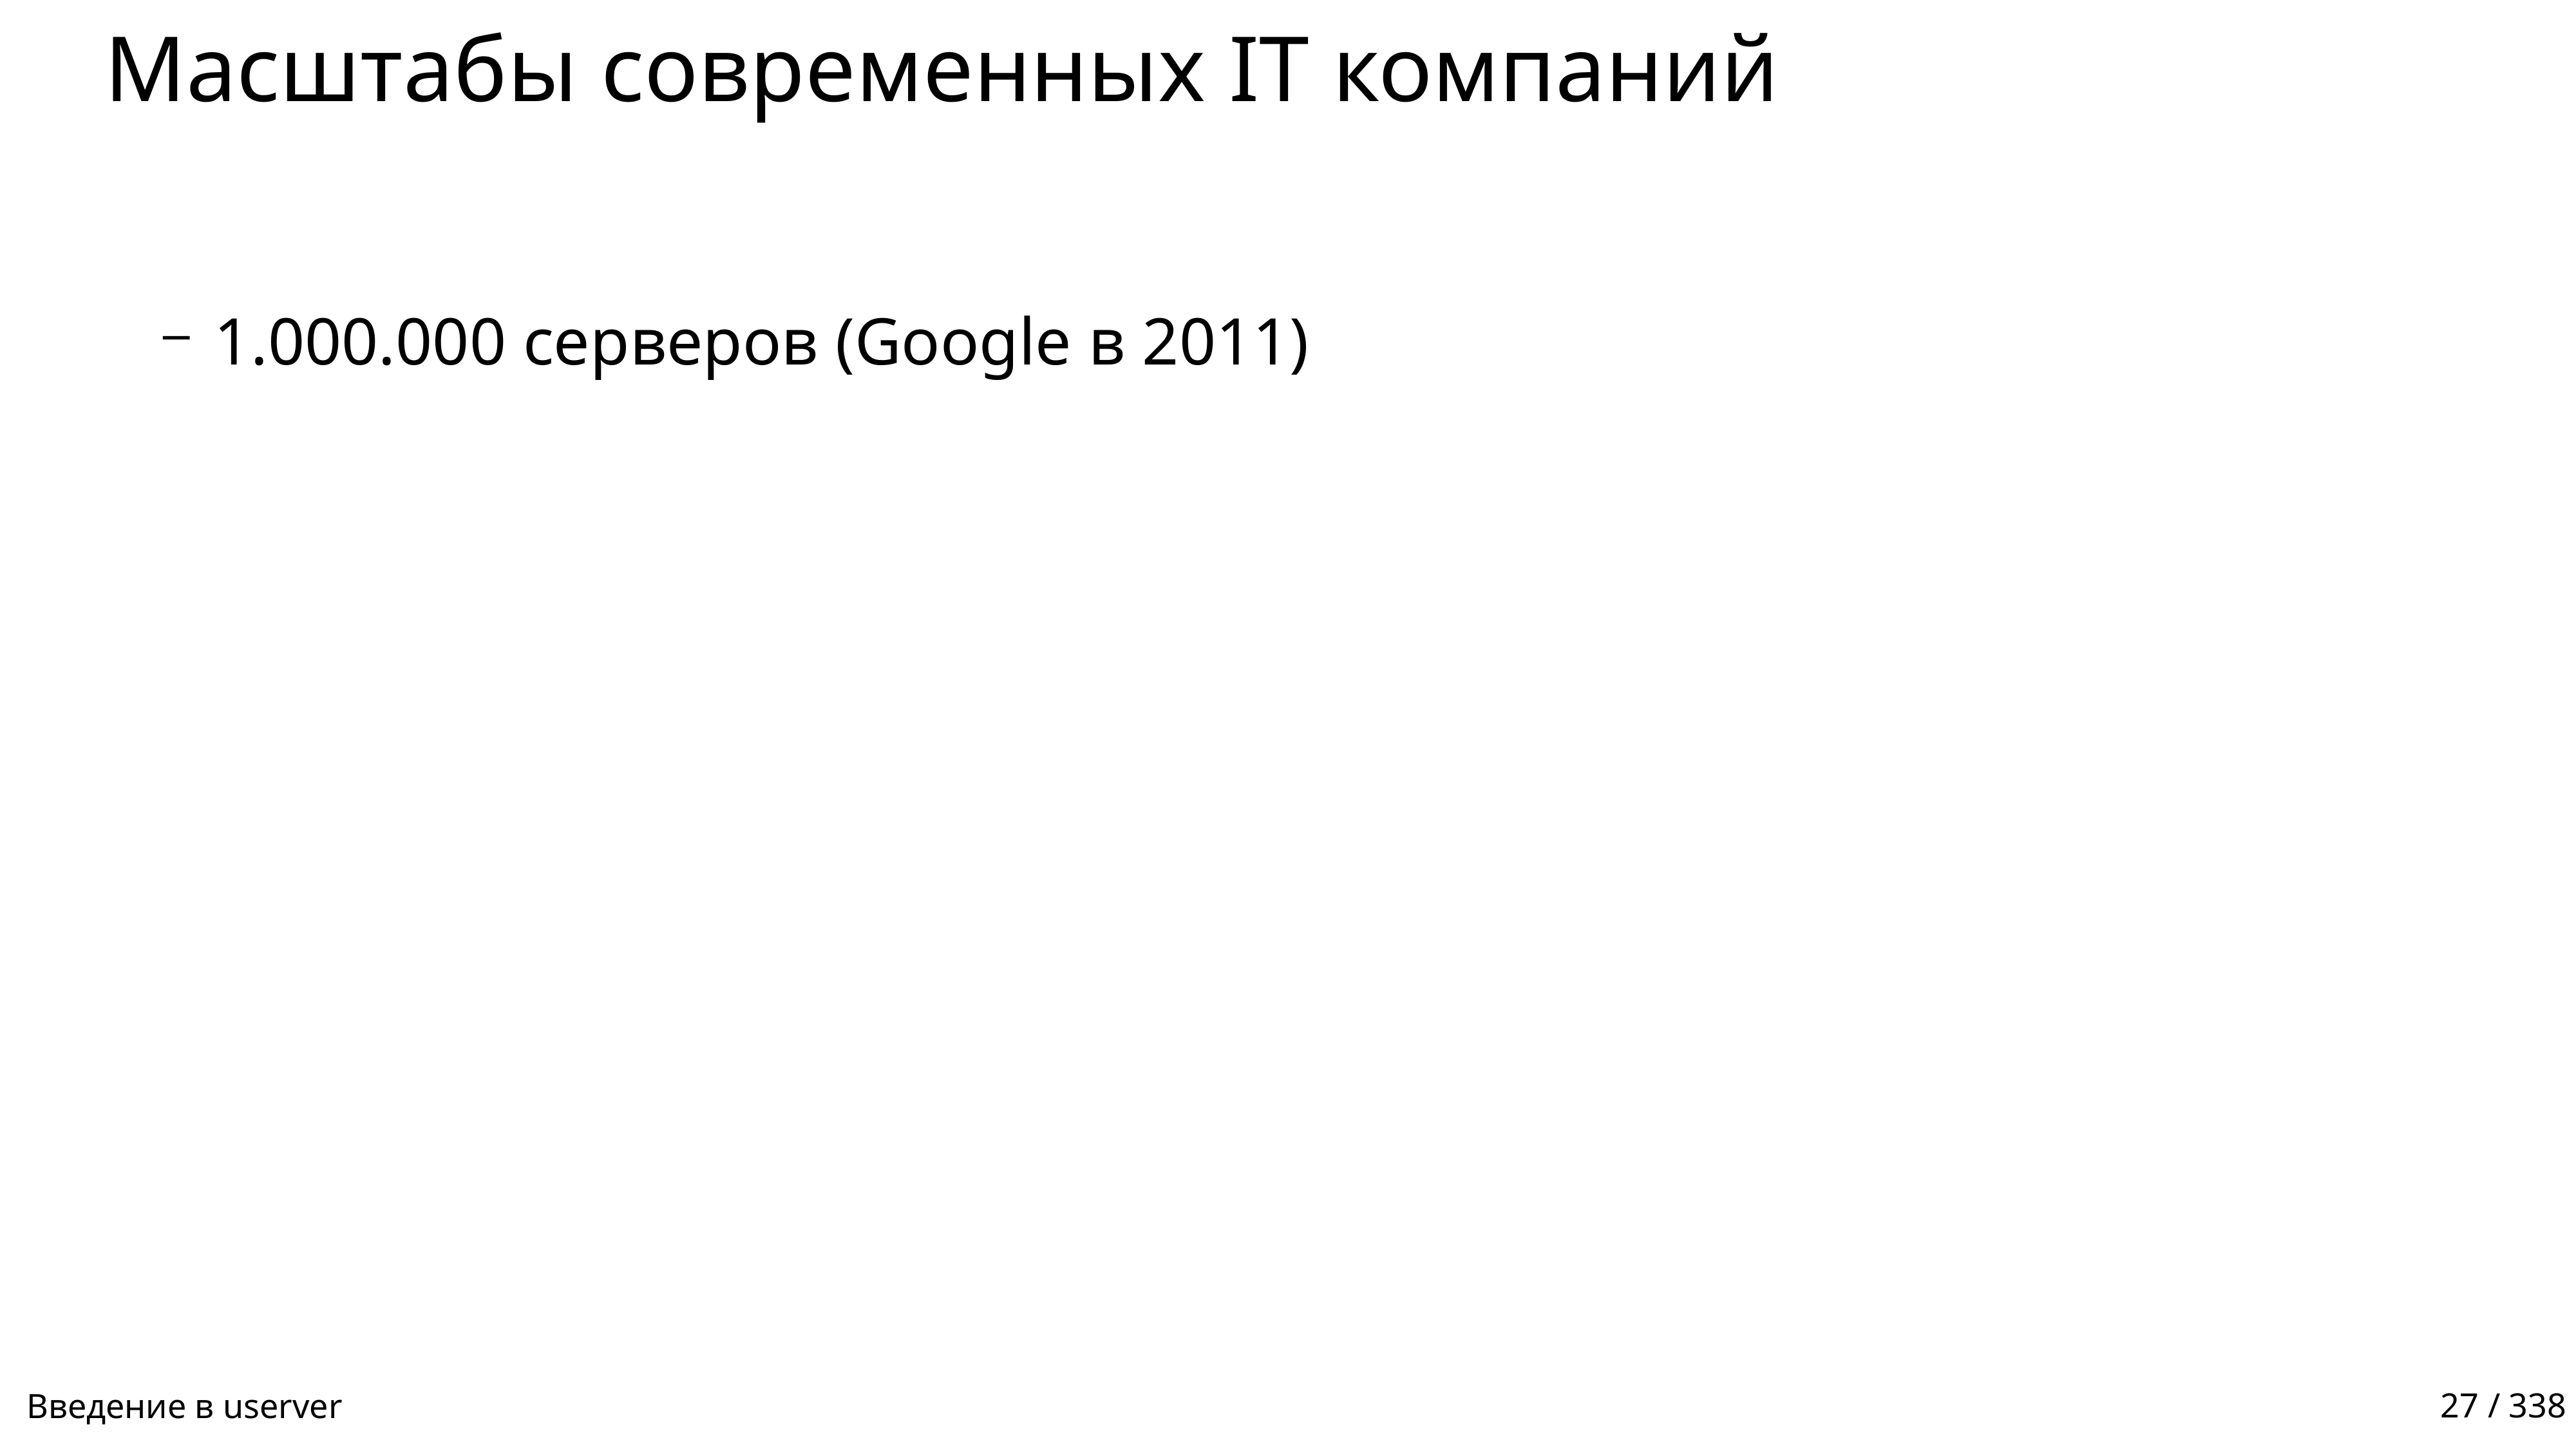

Масштабы современных IT компаний
# 1.000.000 серверов (Google в 2011)
Введение в userver